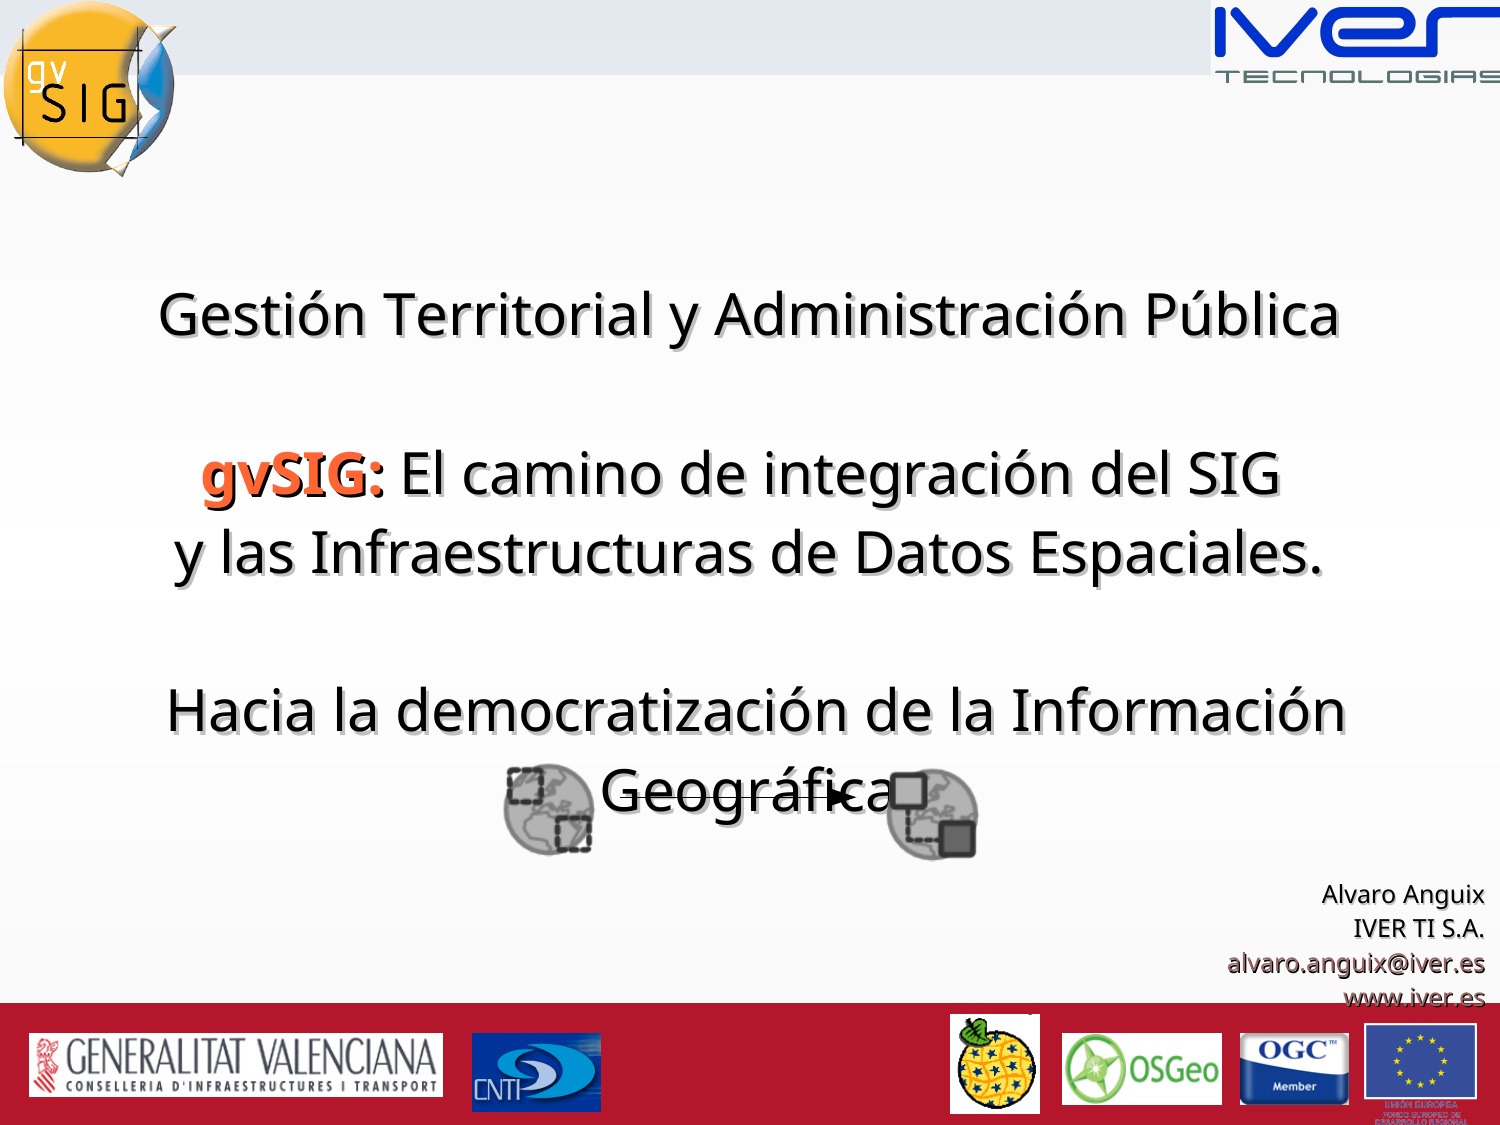

Gestión Territorial y Administración Pública
gvSIG: El camino de integración del SIG
y las Infraestructuras de Datos Espaciales.
 Hacia la democratización de la Información Geográfica
Alvaro Anguix
IVER TI S.A.
alvaro.anguix@iver.es
www.iver.es